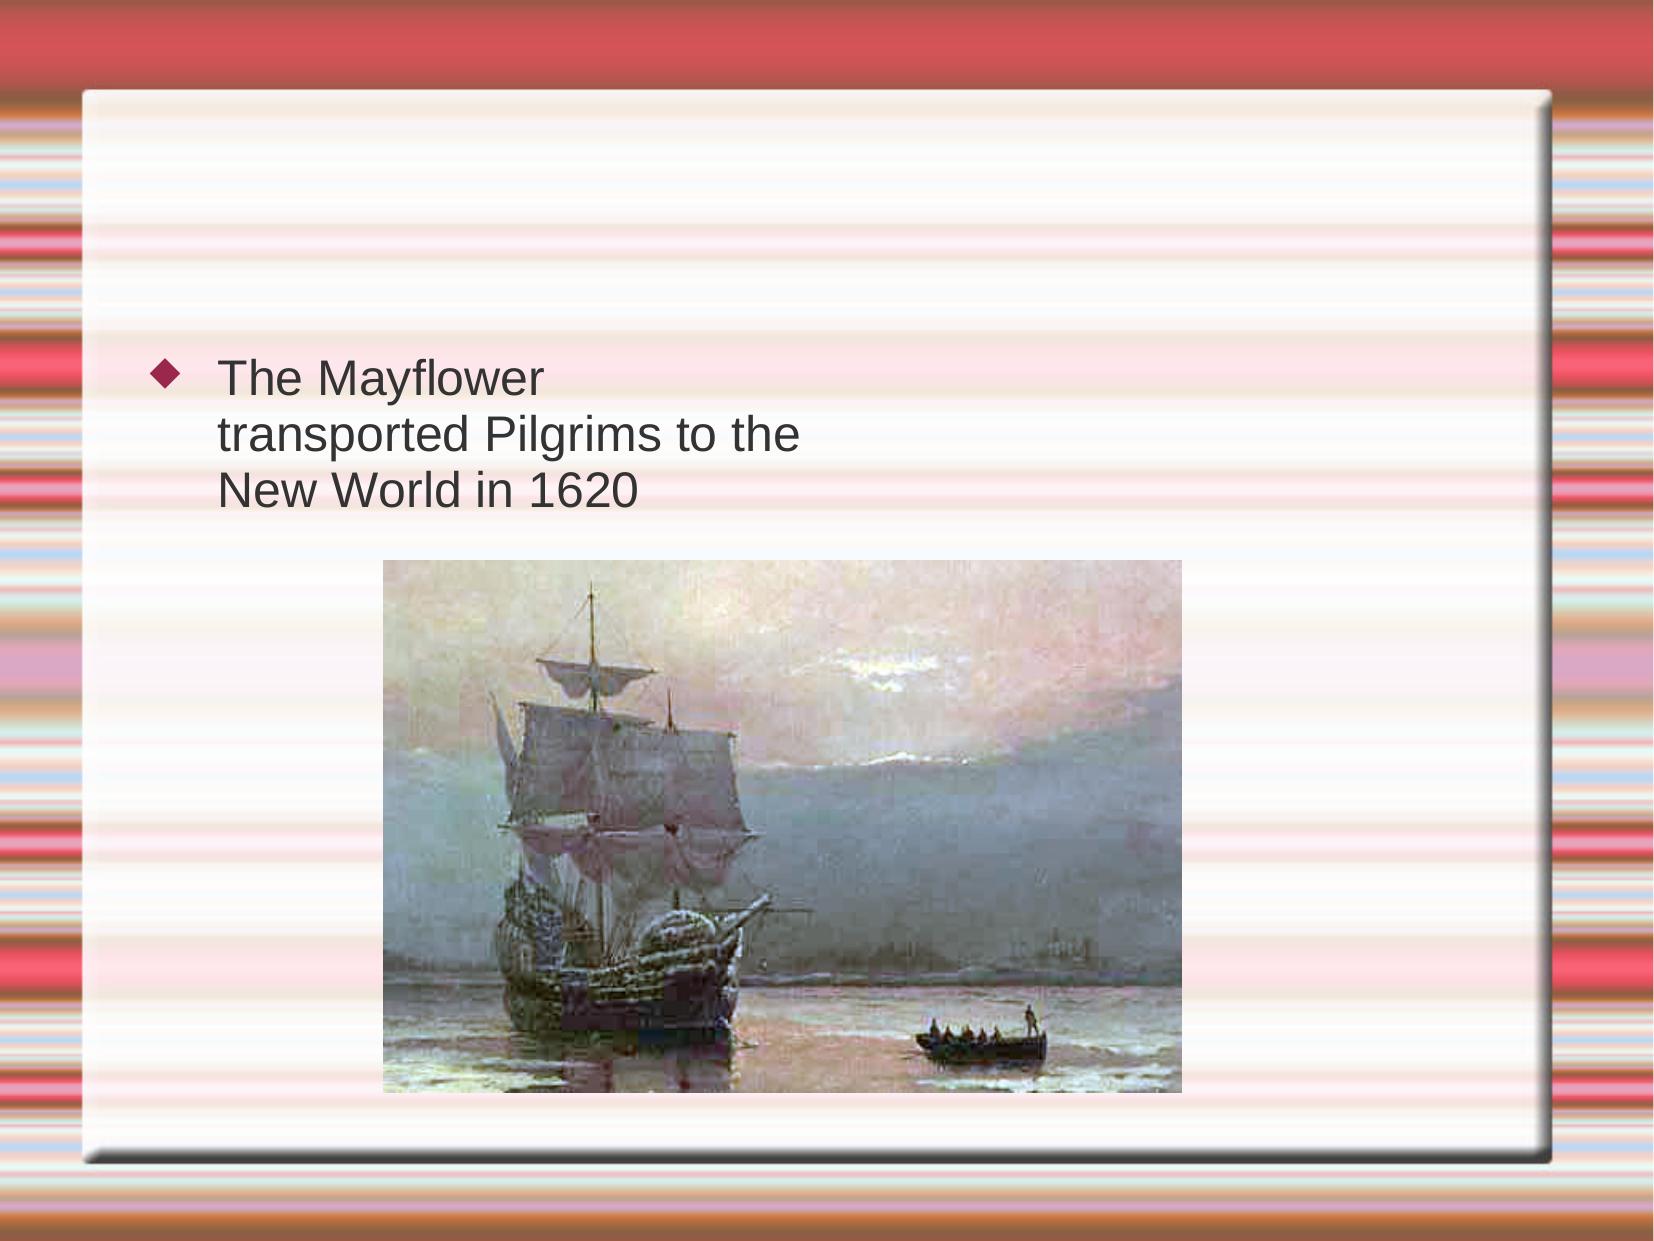

# The Mayflower transported Pilgrims to the New World in 1620